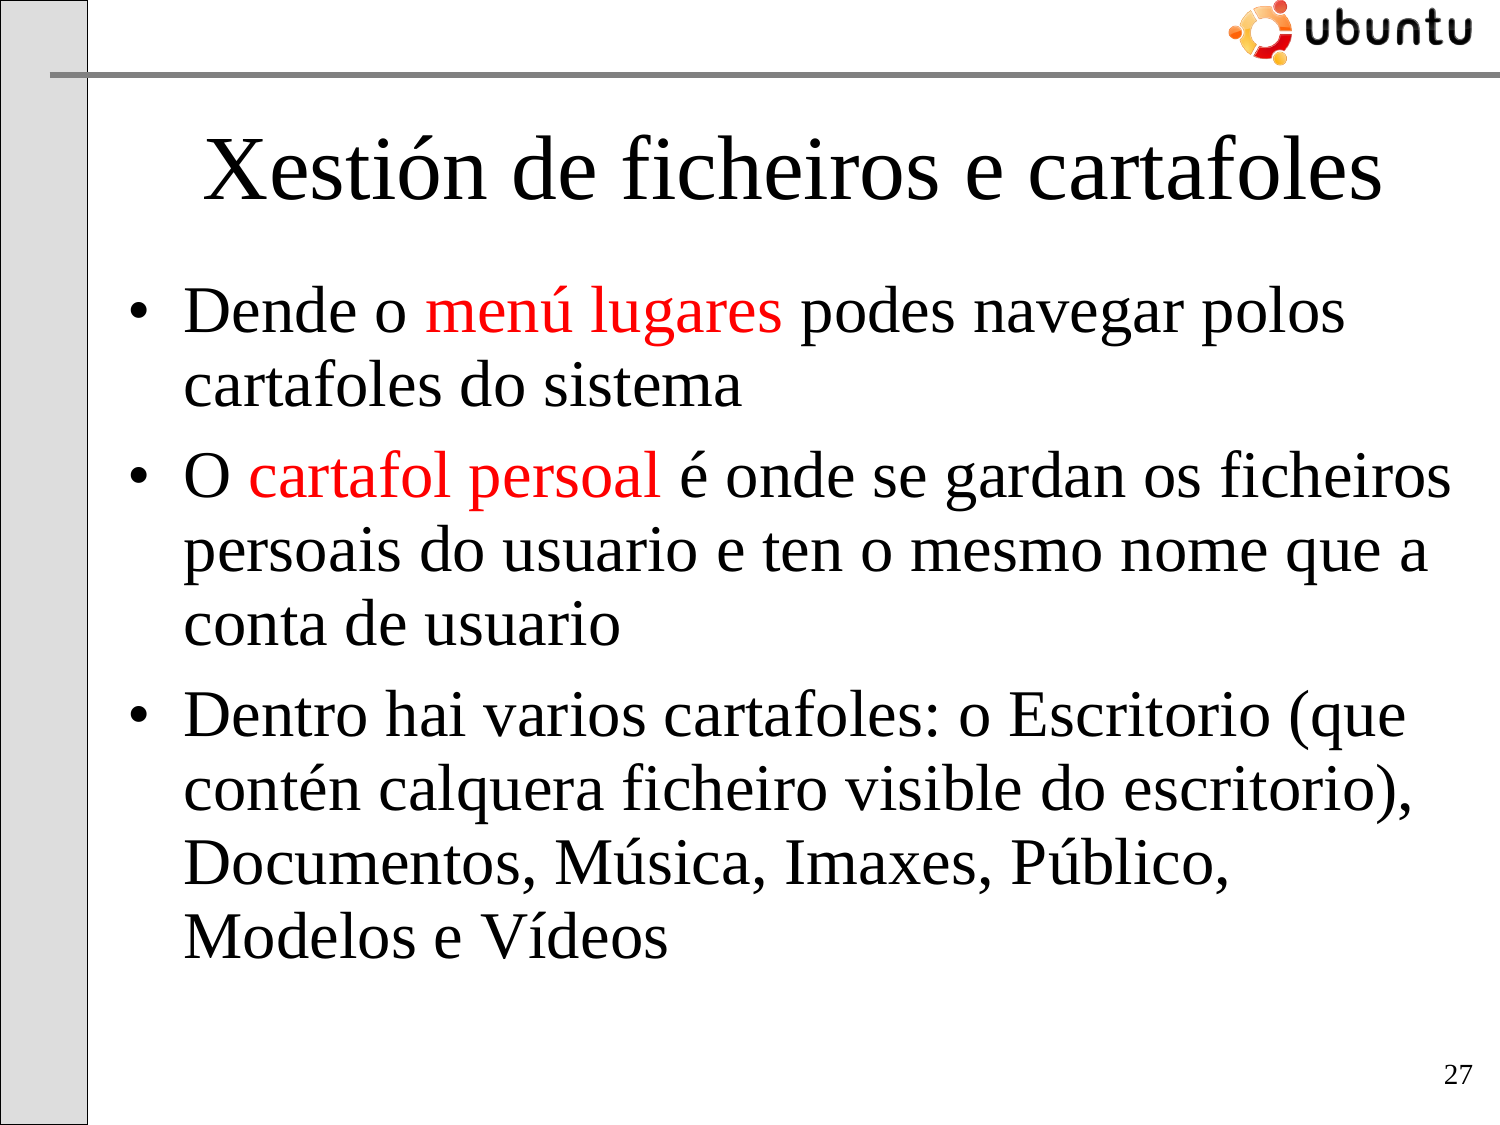

# Xestión de ficheiros e cartafoles
Dende o menú lugares podes navegar polos cartafoles do sistema
O cartafol persoal é onde se gardan os ficheiros persoais do usuario e ten o mesmo nome que a conta de usuario
Dentro hai varios cartafoles: o Escritorio (que contén calquera ficheiro visible do escritorio), Documentos, Música, Imaxes, Público, Modelos e Vídeos
27